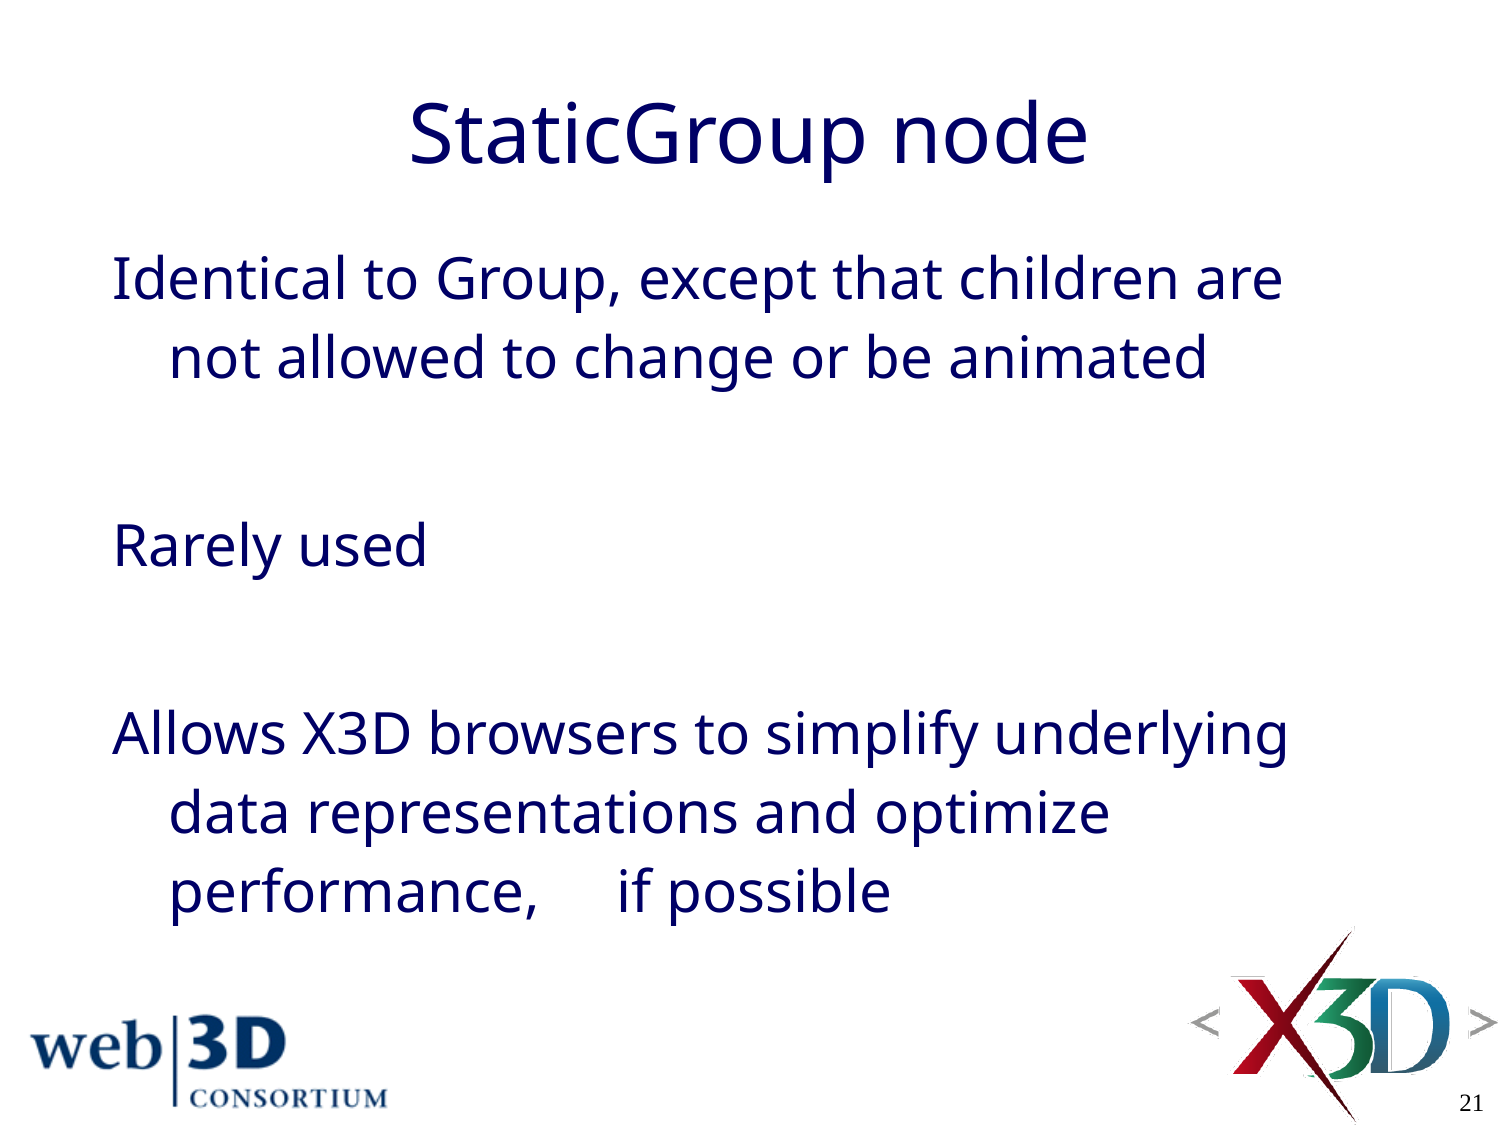

# StaticGroup node
Identical to Group, except that children are not allowed to change or be animated
Rarely used
Allows X3D browsers to simplify underlying data representations and optimize performance, if possible